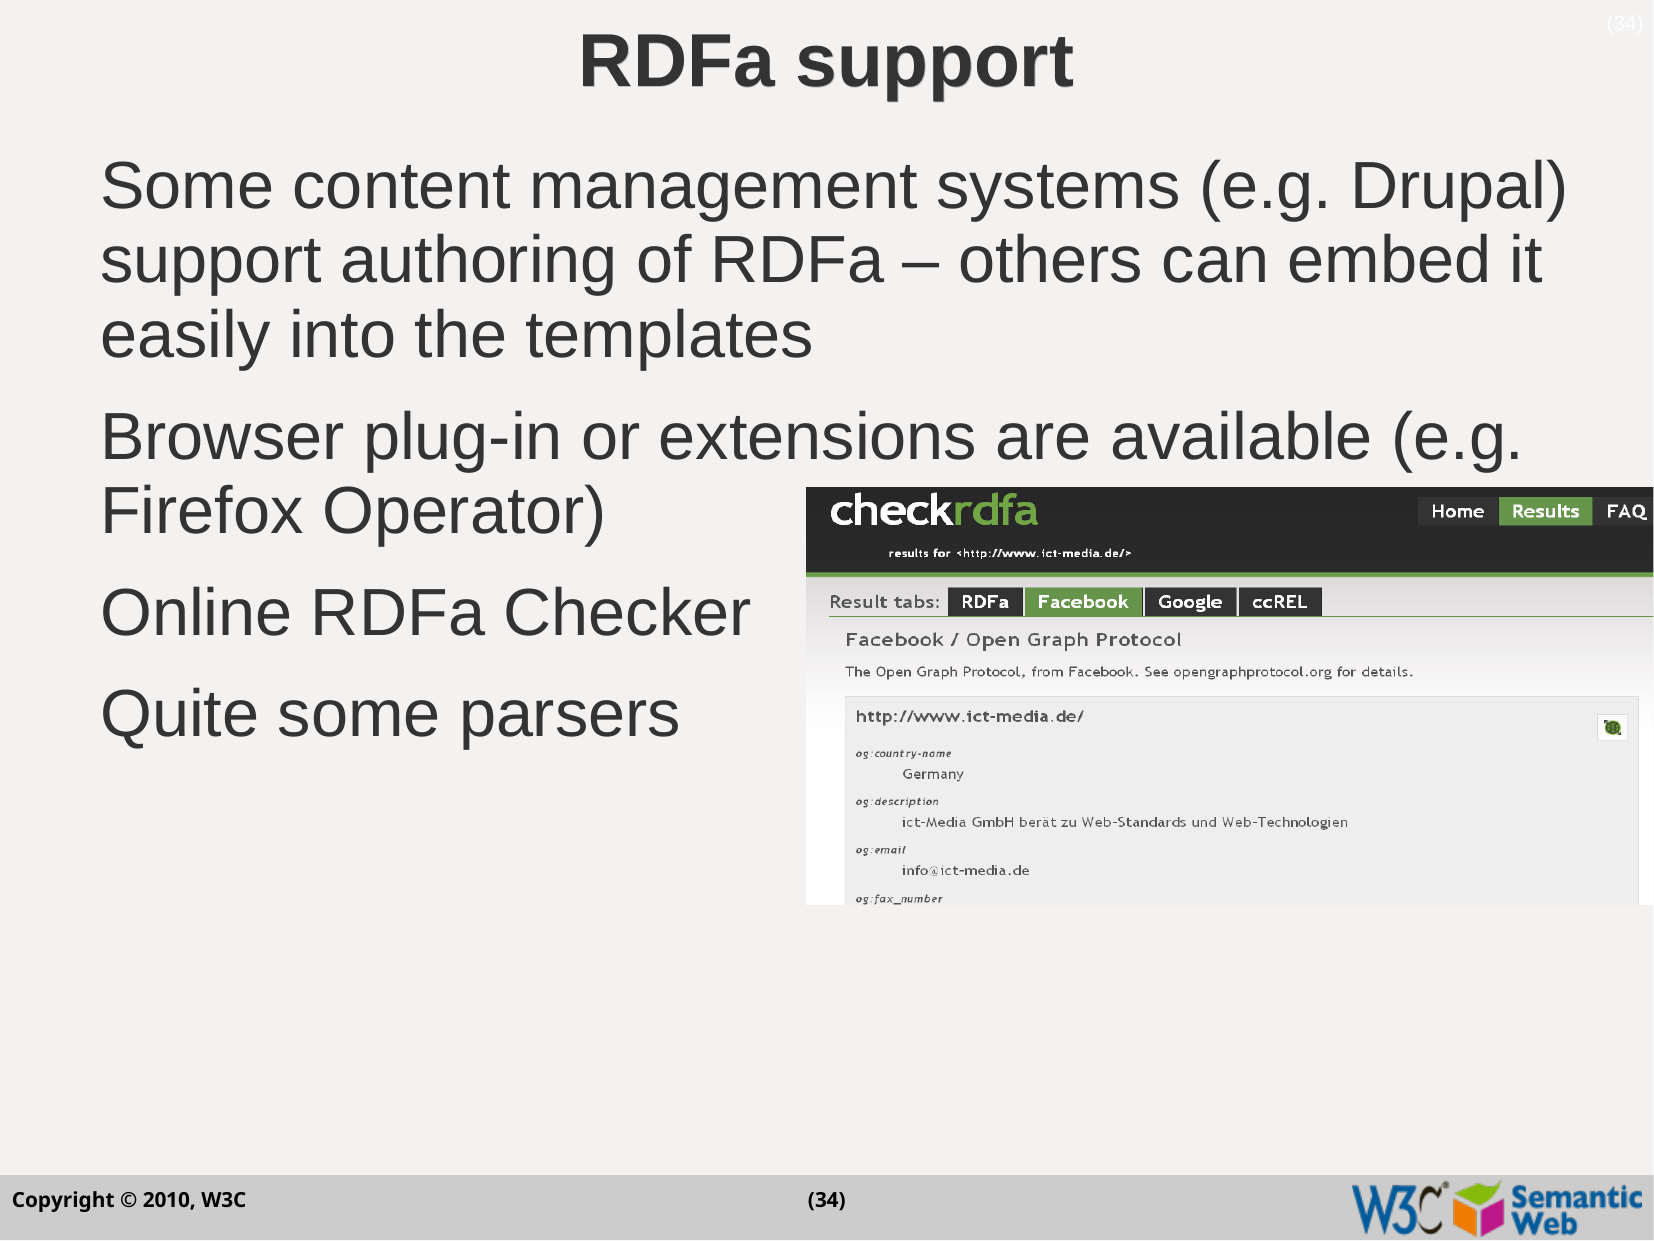

# RDFa support
Some content management systems (e.g. Drupal) support authoring of RDFa – others can embed it easily into the templates
Browser plug-in or extensions are available (e.g. Firefox Operator)
Online RDFa Checker
Quite some parsers